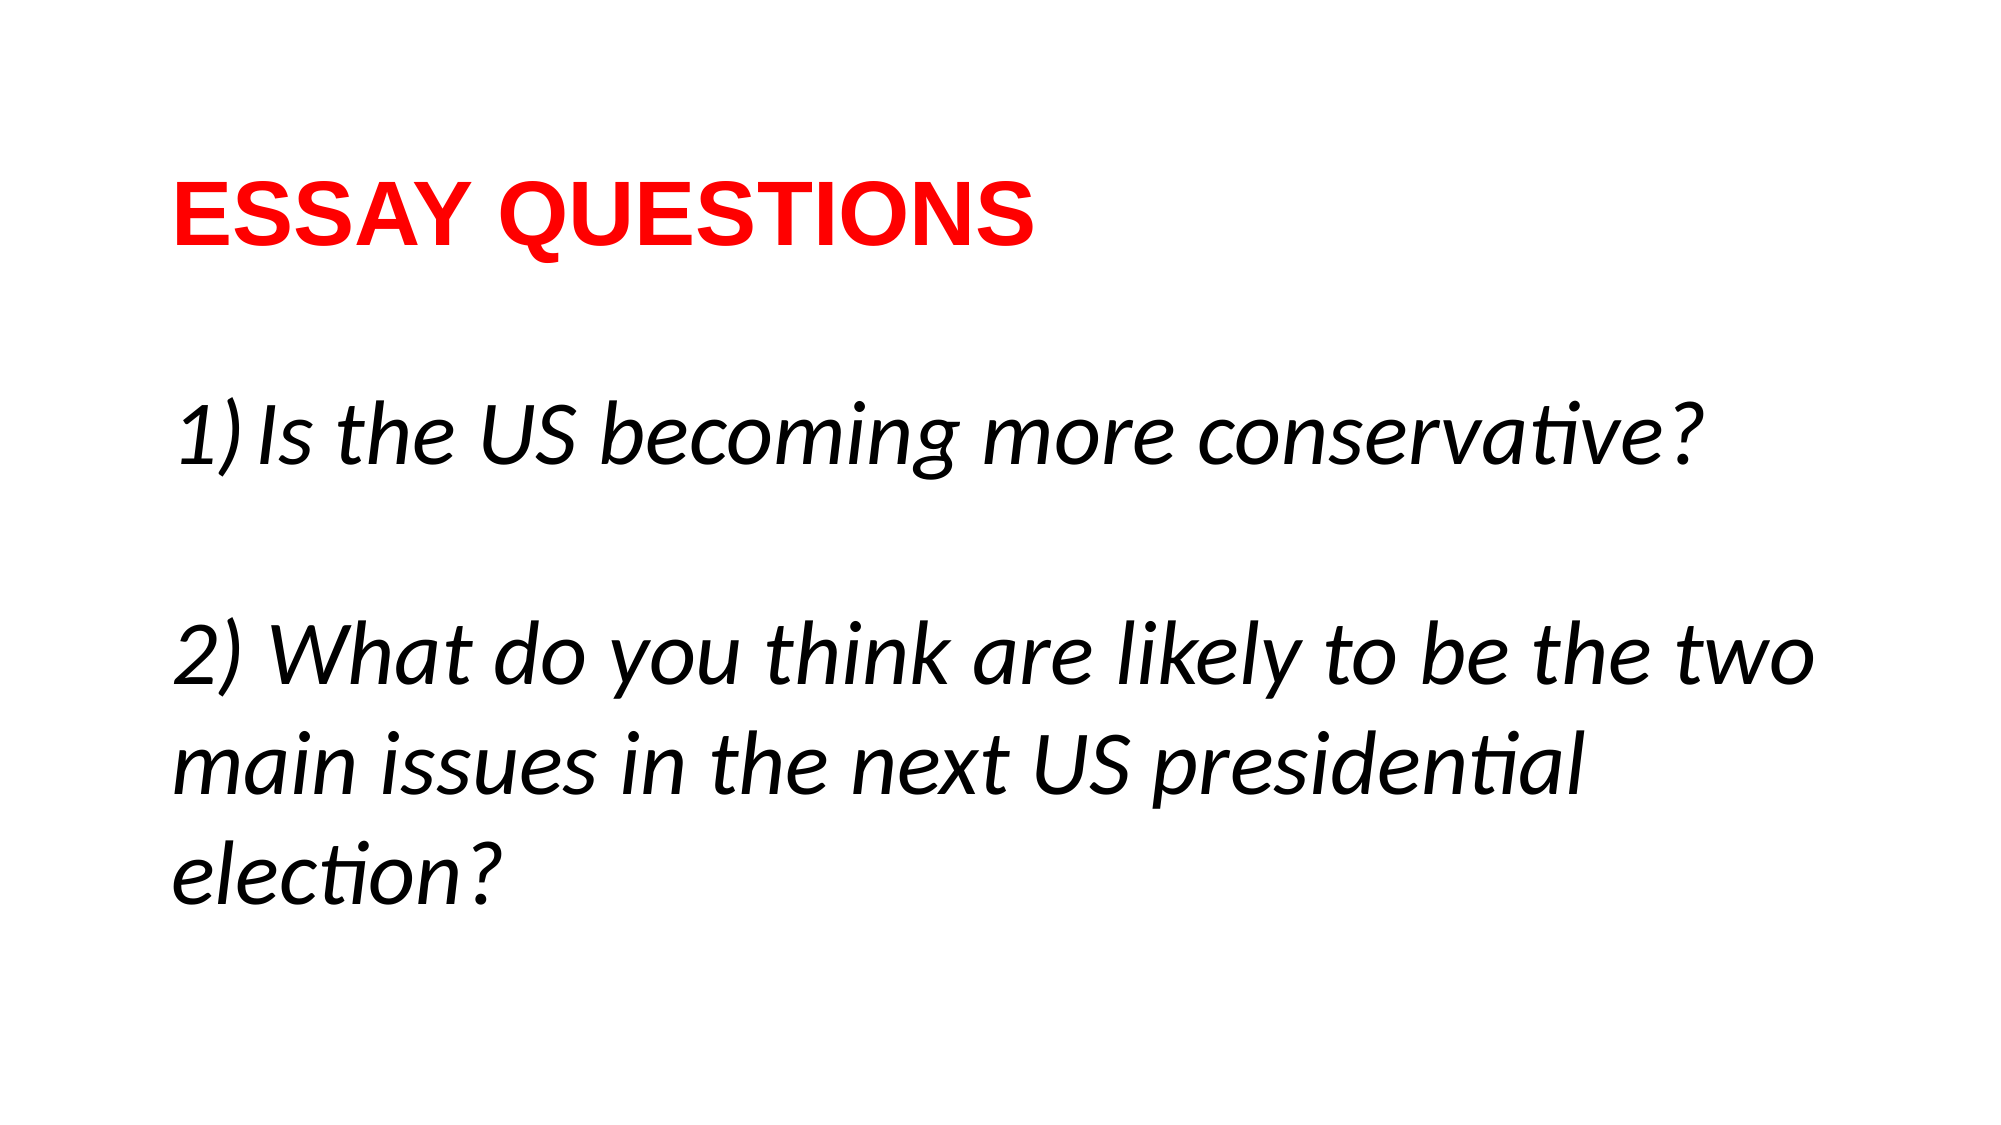

ESSAY QUESTIONS
Is the US becoming more conservative?
2) What do you think are likely to be the two main issues in the next US presidential election?